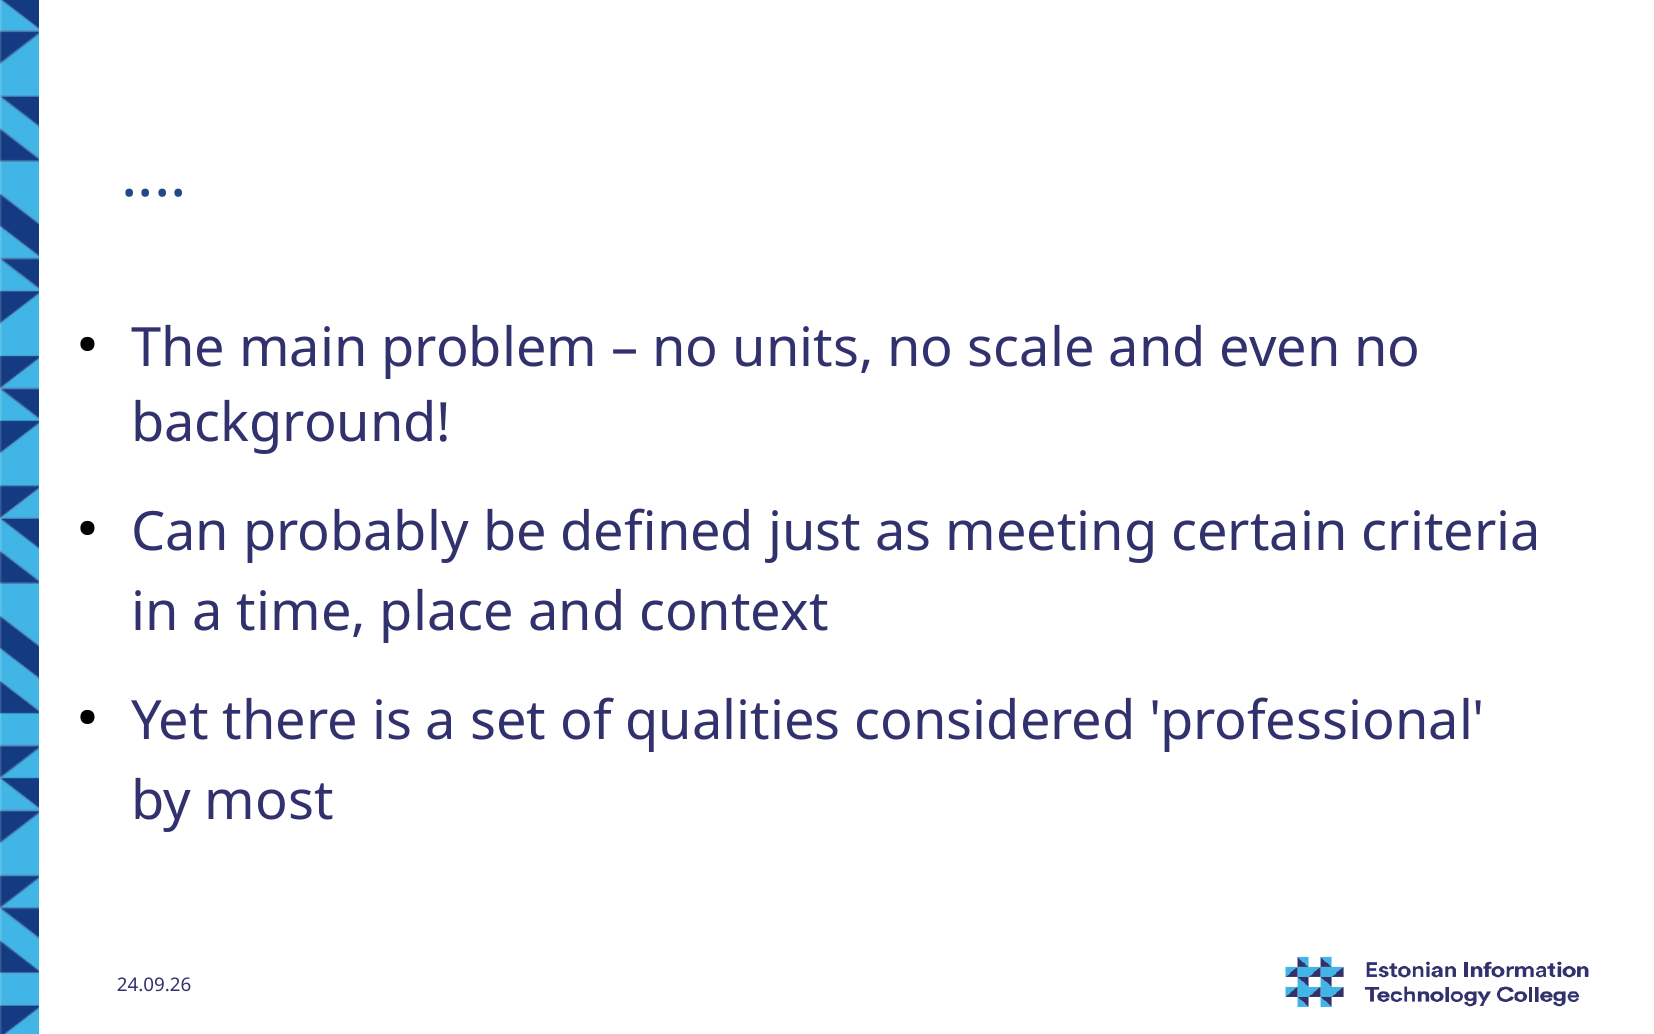

#
....
The main problem – no units, no scale and even no background!
Can probably be defined just as meeting certain criteria in a time, place and context
Yet there is a set of qualities considered 'professional' by most